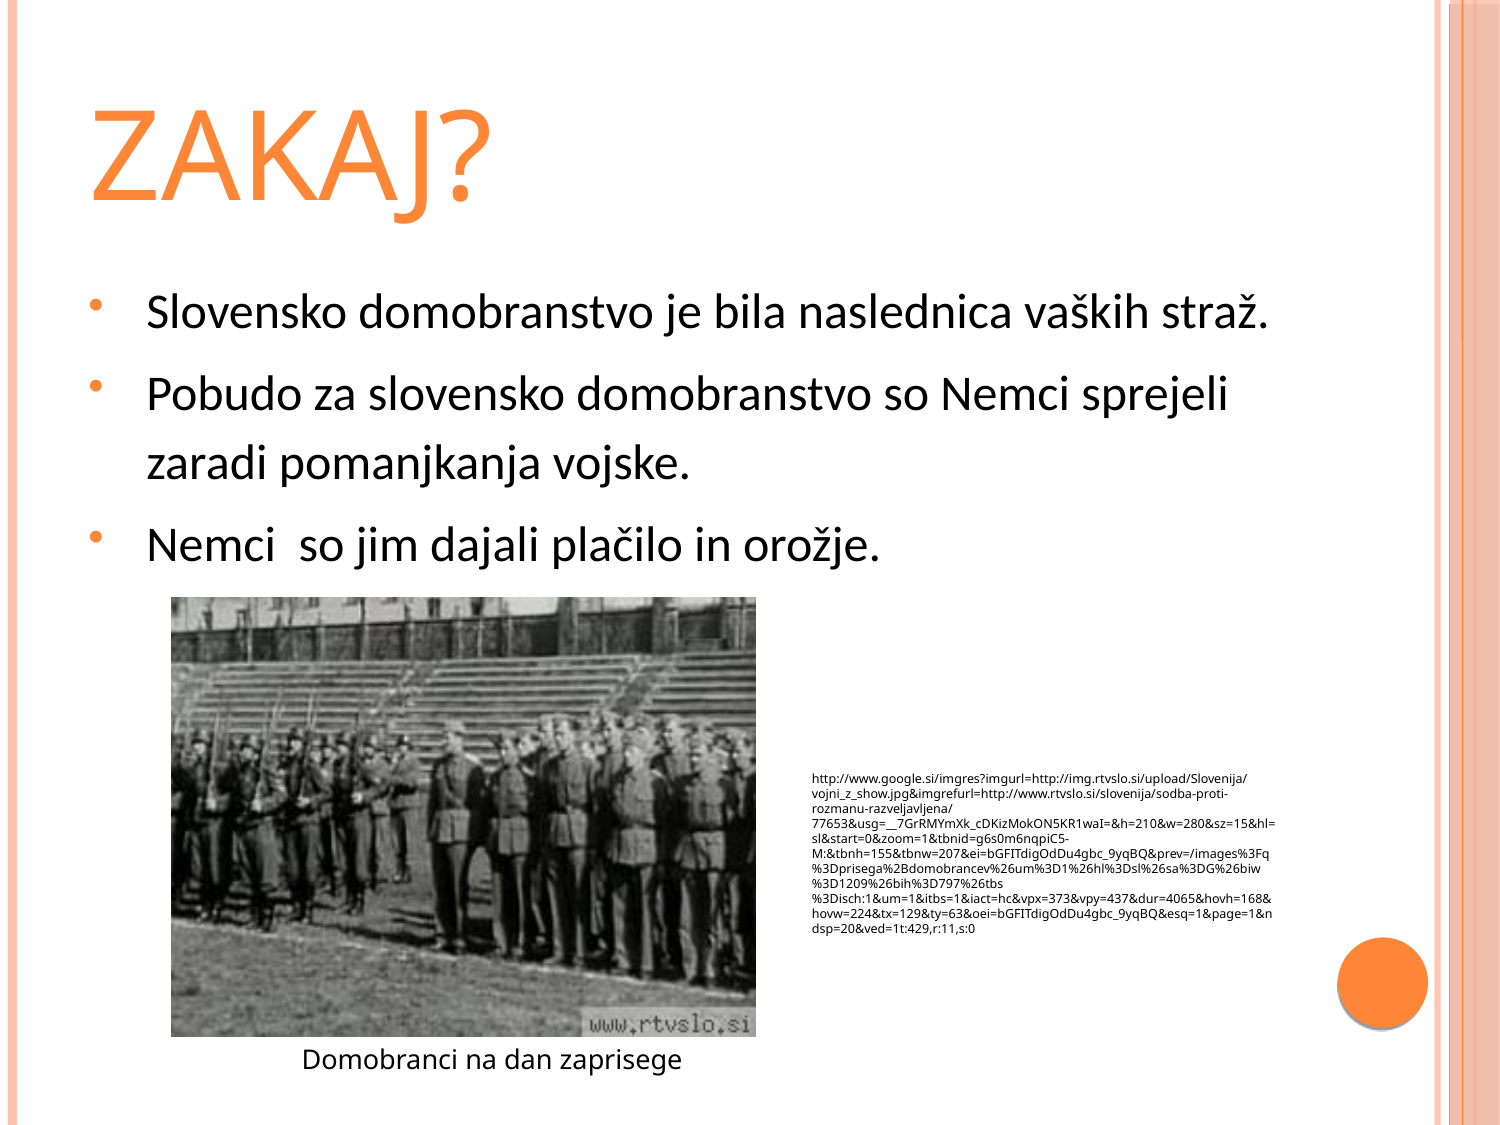

# ZAKAJ?
Slovensko domobranstvo je bila naslednica vaških straž.
Pobudo za slovensko domobranstvo so Nemci sprejeli zaradi pomanjkanja vojske.
Nemci so jim dajali plačilo in orožje.
http://www.google.si/imgres?imgurl=http://img.rtvslo.si/upload/Slovenija/vojni_z_show.jpg&imgrefurl=http://www.rtvslo.si/slovenija/sodba-proti-rozmanu-razveljavljena/77653&usg=__7GrRMYmXk_cDKizMokON5KR1waI=&h=210&w=280&sz=15&hl=sl&start=0&zoom=1&tbnid=g6s0m6nqpiC5-M:&tbnh=155&tbnw=207&ei=bGFITdigOdDu4gbc_9yqBQ&prev=/images%3Fq%3Dprisega%2Bdomobrancev%26um%3D1%26hl%3Dsl%26sa%3DG%26biw%3D1209%26bih%3D797%26tbs%3Disch:1&um=1&itbs=1&iact=hc&vpx=373&vpy=437&dur=4065&hovh=168&hovw=224&tx=129&ty=63&oei=bGFITdigOdDu4gbc_9yqBQ&esq=1&page=1&ndsp=20&ved=1t:429,r:11,s:0
Domobranci na dan zaprisege